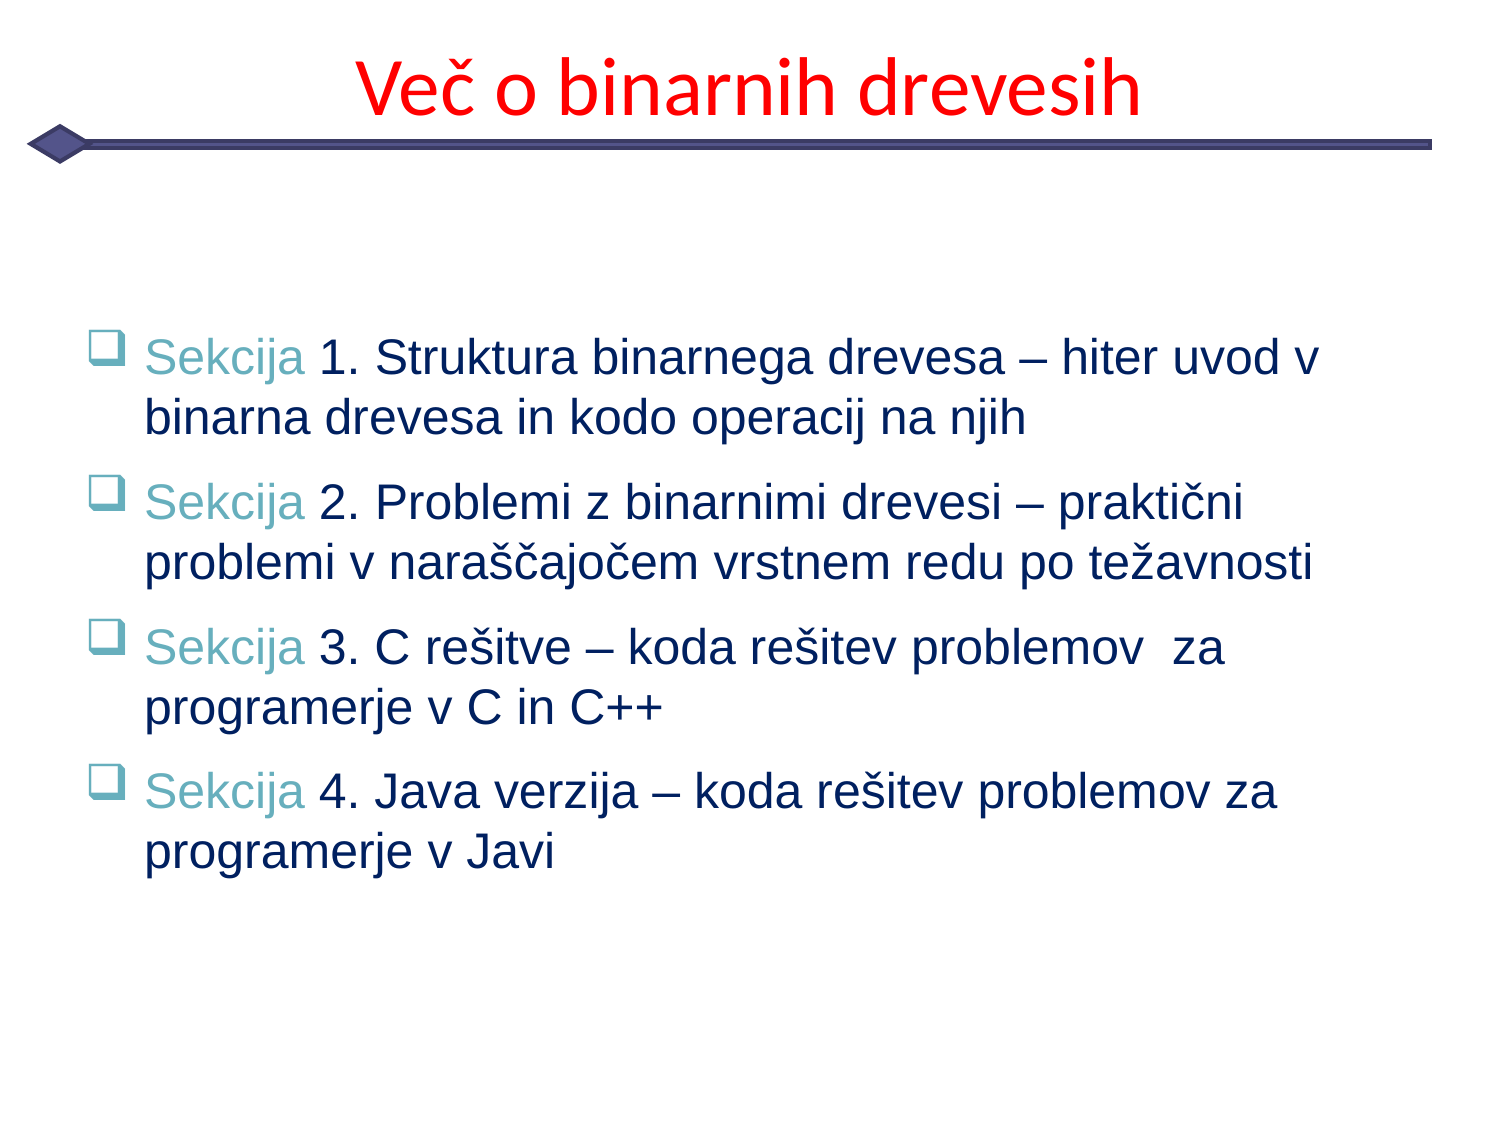

# Več o binarnih drevesih
Sekcija 1. Struktura binarnega drevesa – hiter uvod v binarna drevesa in kodo operacij na njih
Sekcija 2. Problemi z binarnimi drevesi – praktični problemi v naraščajočem vrstnem redu po težavnosti
Sekcija 3. C rešitve – koda rešitev problemov za programerje v C in C++
Sekcija 4. Java verzija – koda rešitev problemov za programerje v Javi